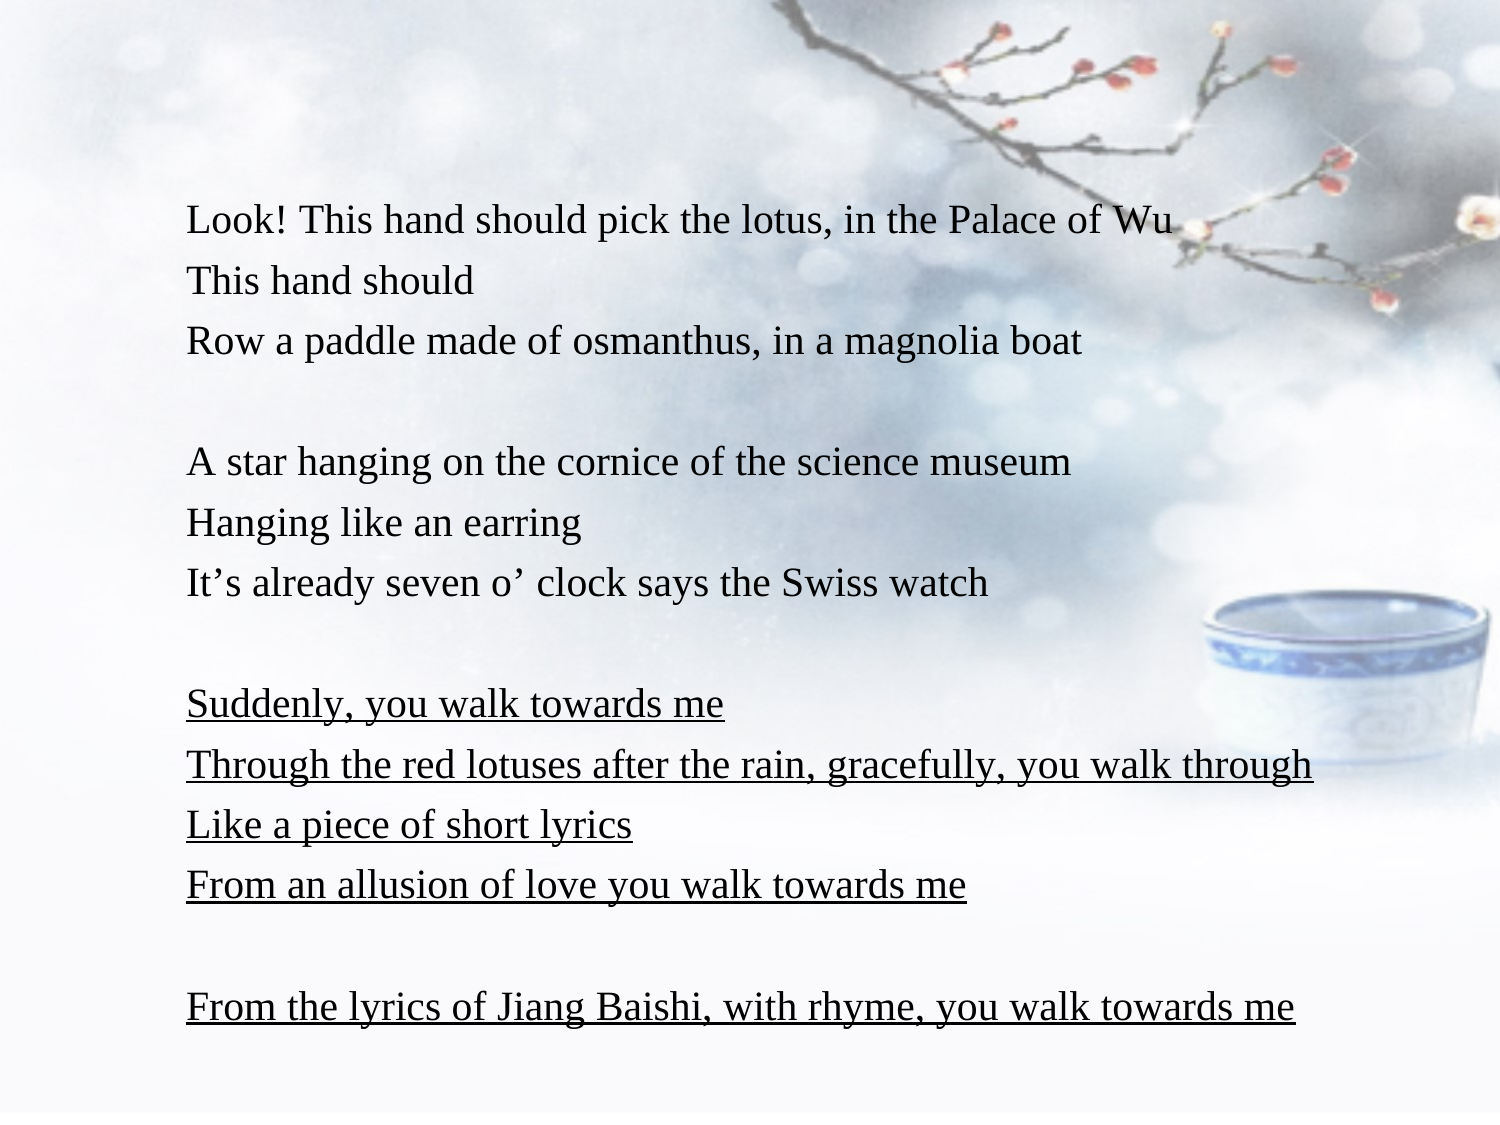

# Look! This hand should pick the lotus, in the Palace of Wu
This hand should
Row a paddle made of osmanthus, in a magnolia boat
A star hanging on the cornice of the science museum
Hanging like an earring
It’s already seven o’ clock says the Swiss watch
Suddenly, you walk towards me
Through the red lotuses after the rain, gracefully, you walk through
Like a piece of short lyrics
From an allusion of love you walk towards me
From the lyrics of Jiang Baishi, with rhyme, you walk towards me